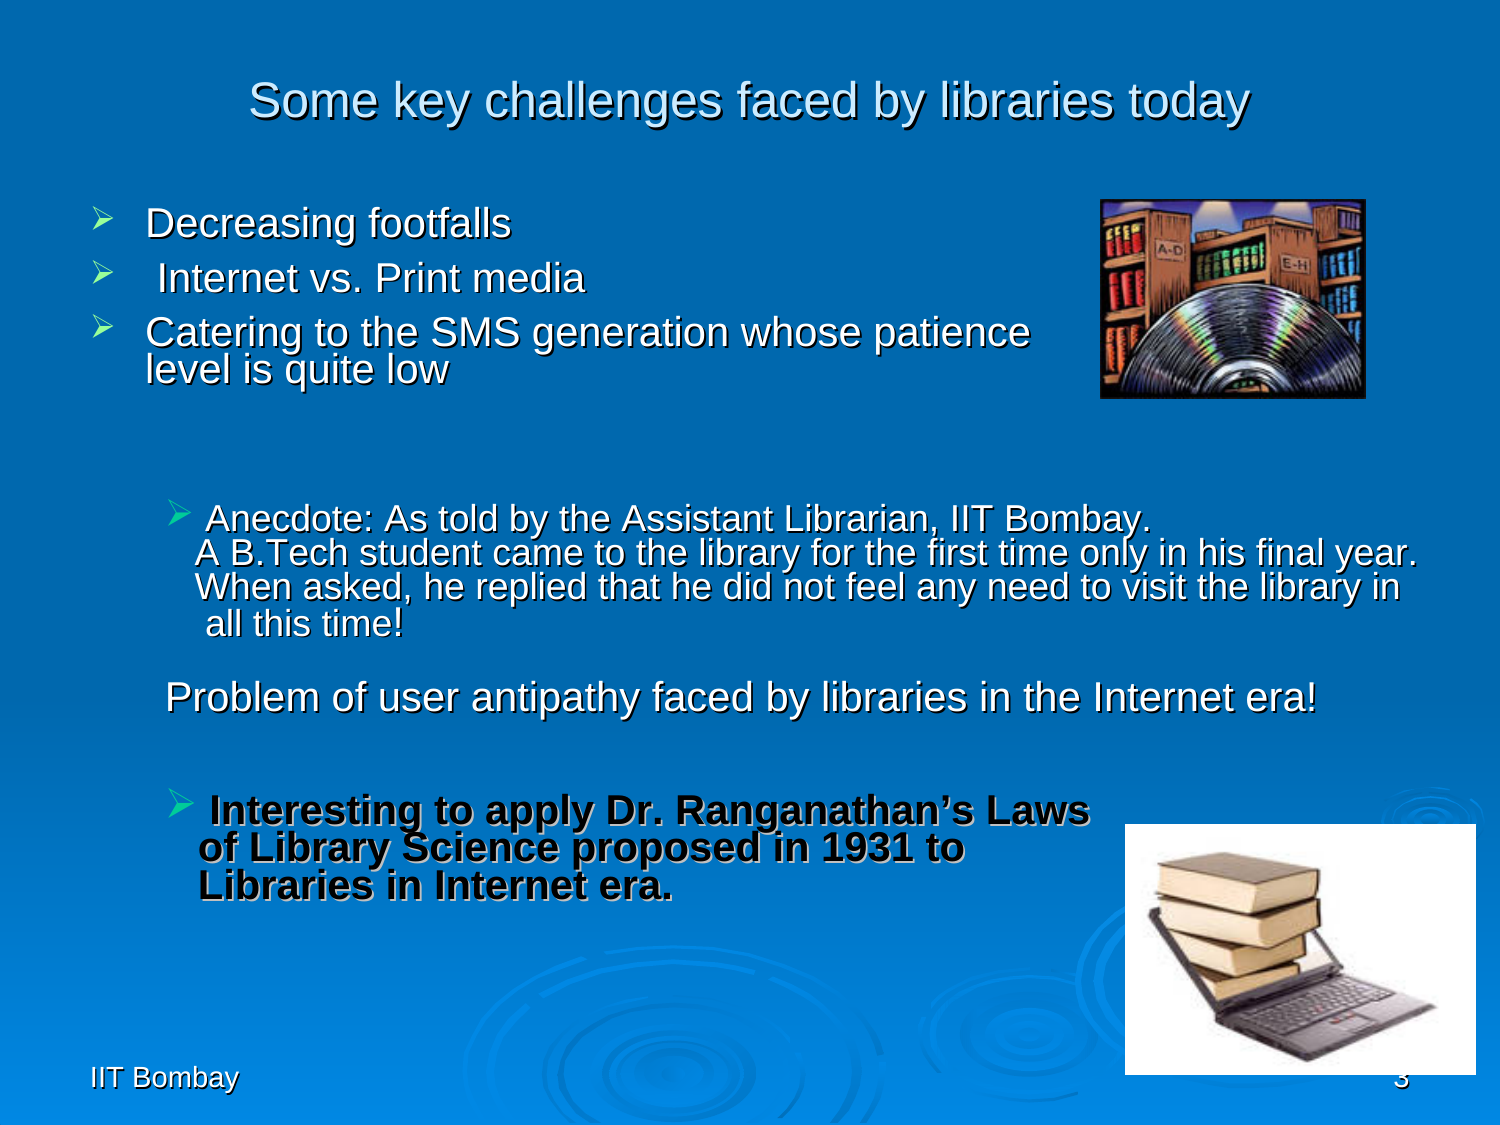

# Some key challenges faced by libraries today
Decreasing footfalls
 Internet vs. Print media
Catering to the SMS generation whose patience level is quite low
 Anecdote: As told by the Assistant Librarian, IIT Bombay.
A B.Tech student came to the library for the first time only in his final year.
When asked, he replied that he did not feel any need to visit the library in
 all this time!
Problem of user antipathy faced by libraries in the Internet era!
 Interesting to apply Dr. Ranganathan’s Laws
of Library Science proposed in 1931 to
Libraries in Internet era.
IIT Bombay
3